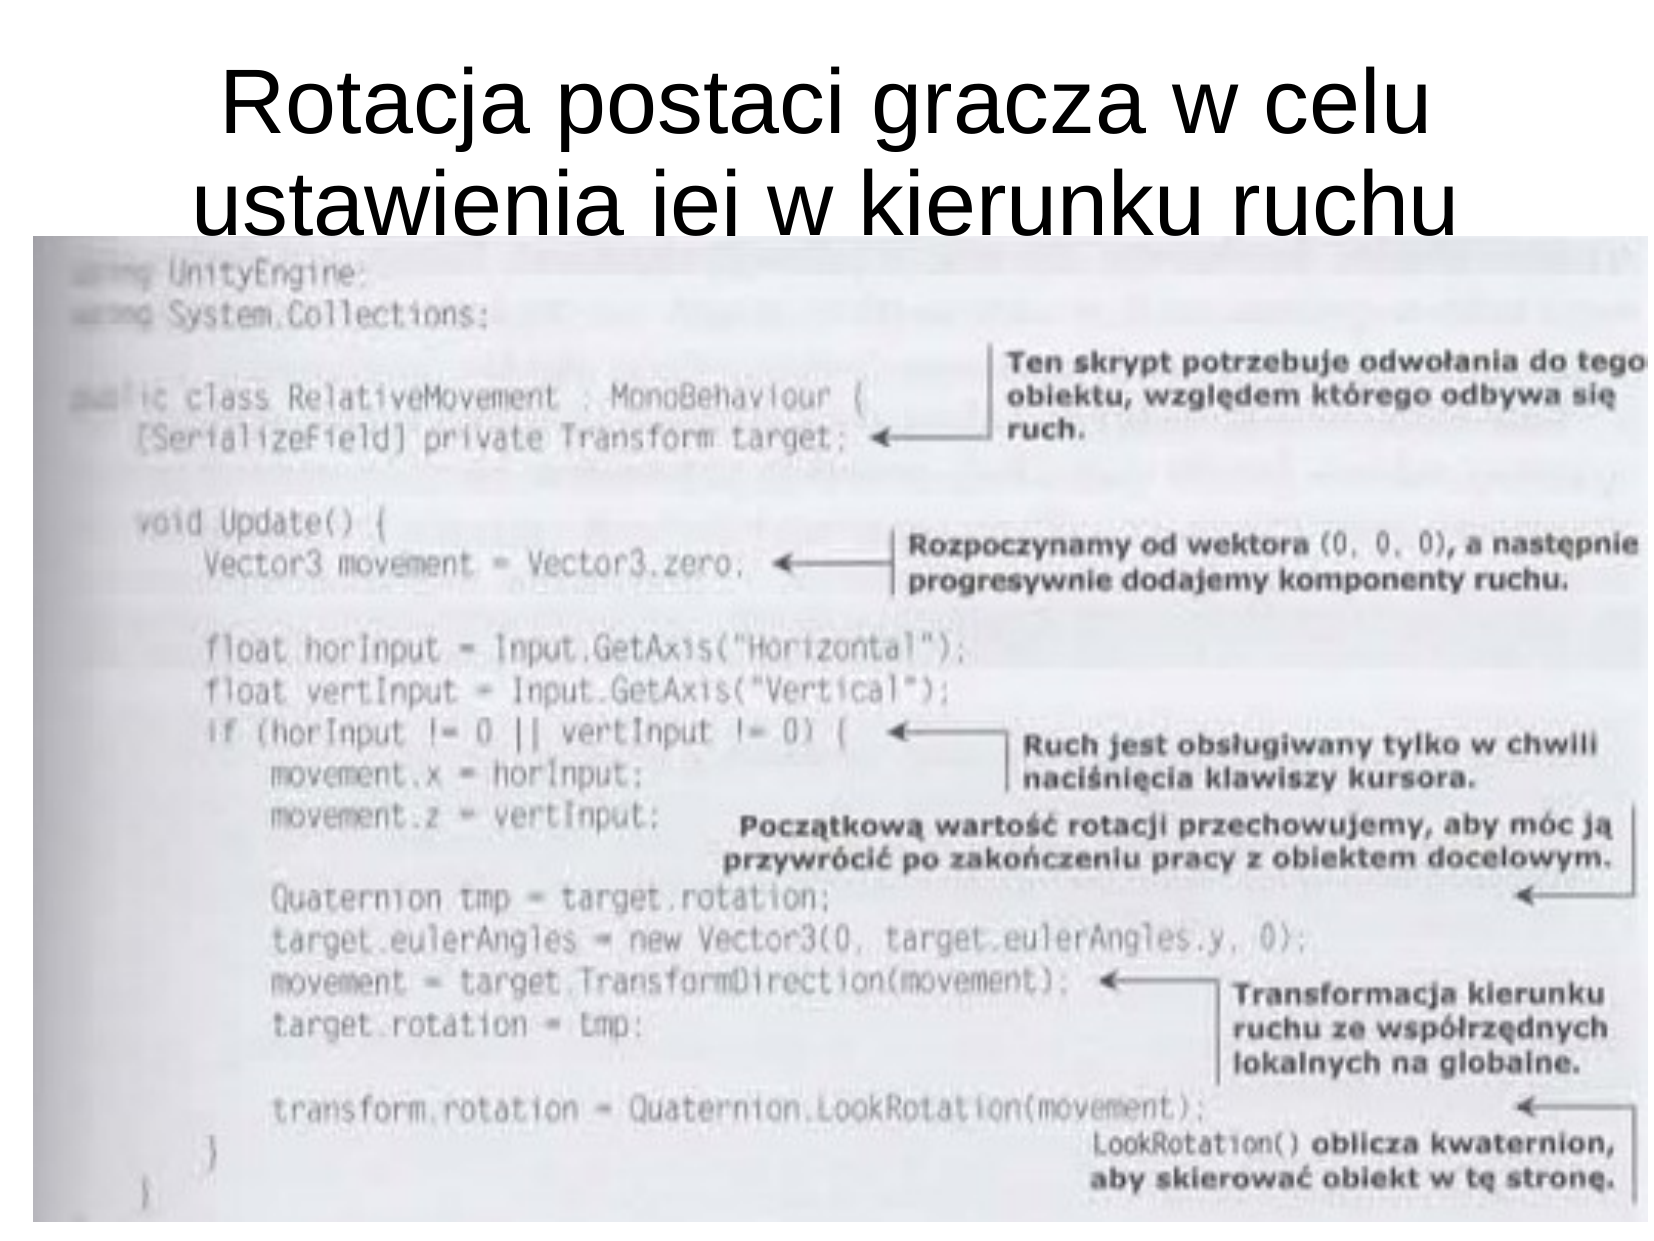

# Rotacja postaci gracza w celu ustawienia jej w kierunku ruchu